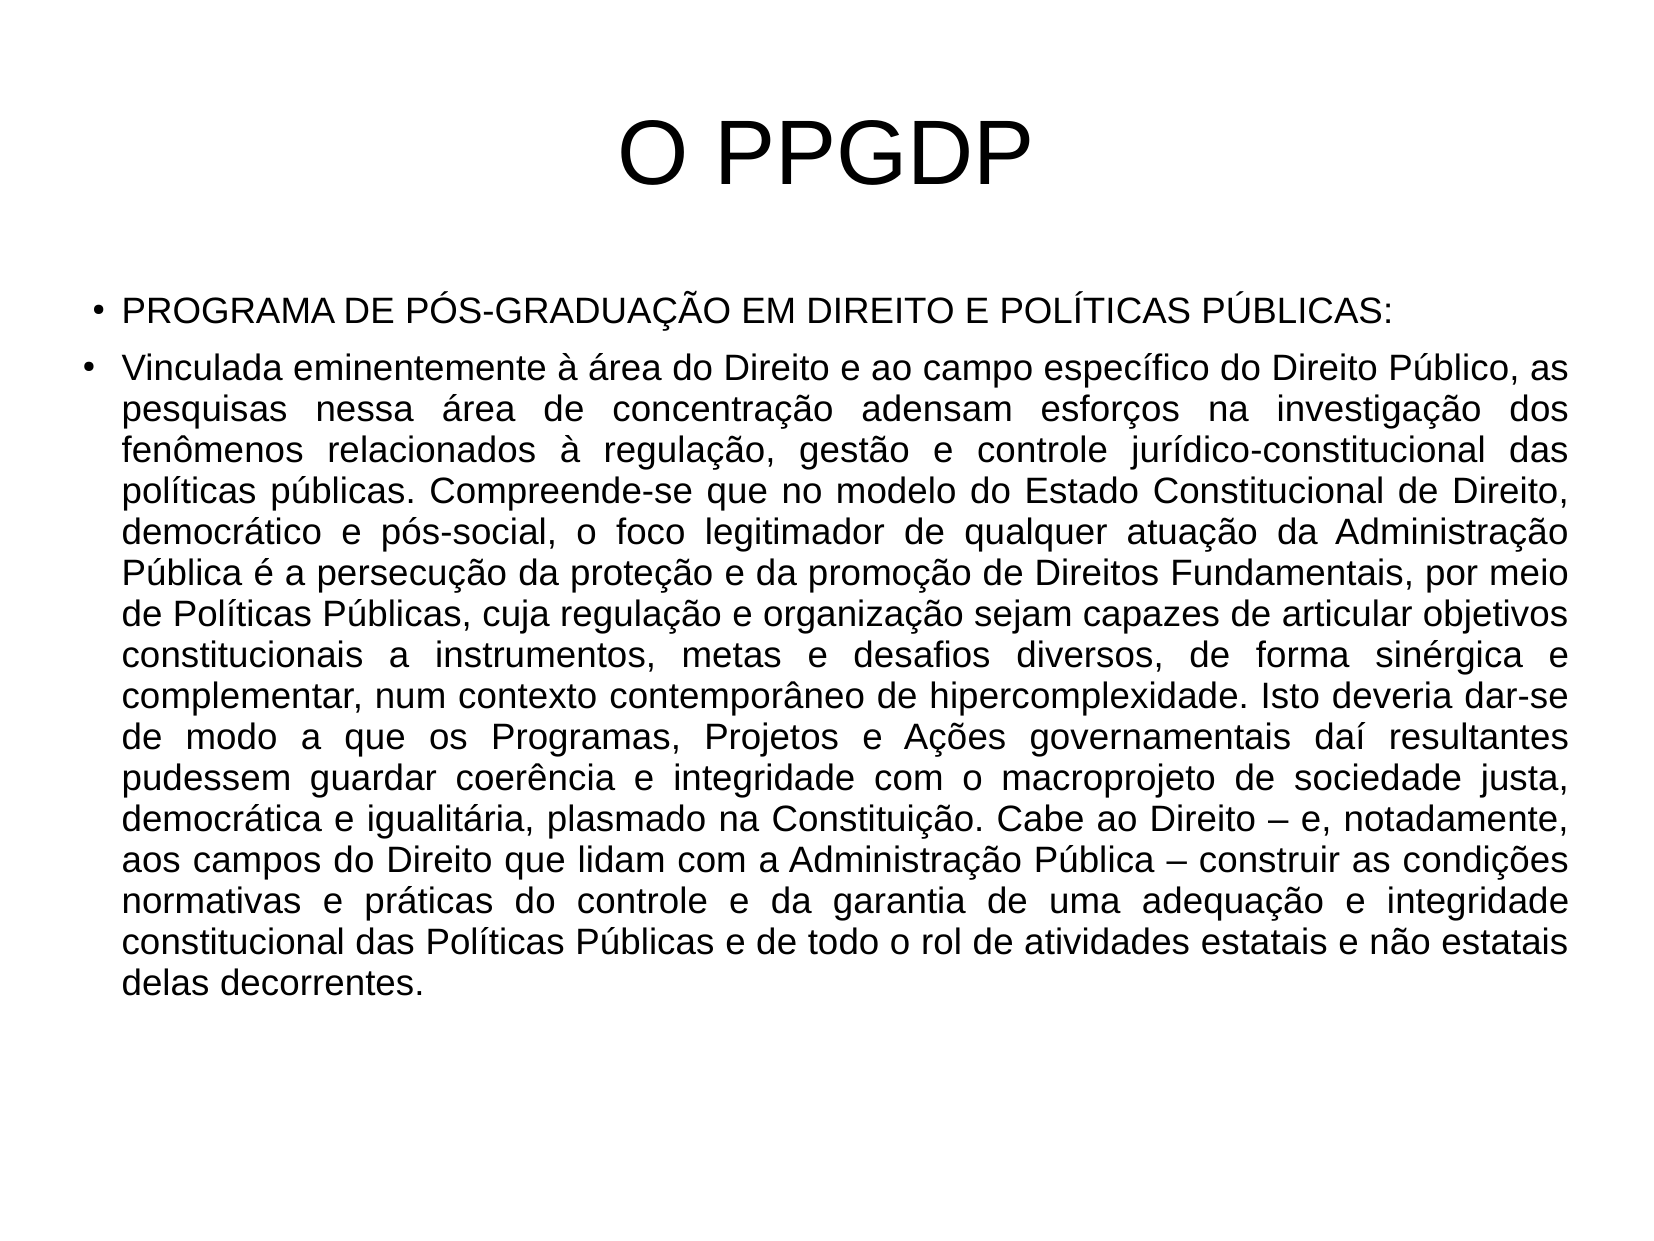

# O PPGDP
PROGRAMA DE PÓS-GRADUAÇÃO EM DIREITO E POLÍTICAS PÚBLICAS:
Vinculada eminentemente à área do Direito e ao campo específico do Direito Público, as pesquisas nessa área de concentração adensam esforços na investigação dos fenômenos relacionados à regulação, gestão e controle jurídico-constitucional das políticas públicas. Compreende-se que no modelo do Estado Constitucional de Direito, democrático e pós-social, o foco legitimador de qualquer atuação da Administração Pública é a persecução da proteção e da promoção de Direitos Fundamentais, por meio de Políticas Públicas, cuja regulação e organização sejam capazes de articular objetivos constitucionais a instrumentos, metas e desafios diversos, de forma sinérgica e complementar, num contexto contemporâneo de hipercomplexidade. Isto deveria dar-se de modo a que os Programas, Projetos e Ações governamentais daí resultantes pudessem guardar coerência e integridade com o macroprojeto de sociedade justa, democrática e igualitária, plasmado na Constituição. Cabe ao Direito – e, notadamente, aos campos do Direito que lidam com a Administração Pública – construir as condições normativas e práticas do controle e da garantia de uma adequação e integridade constitucional das Políticas Públicas e de todo o rol de atividades estatais e não estatais delas decorrentes.